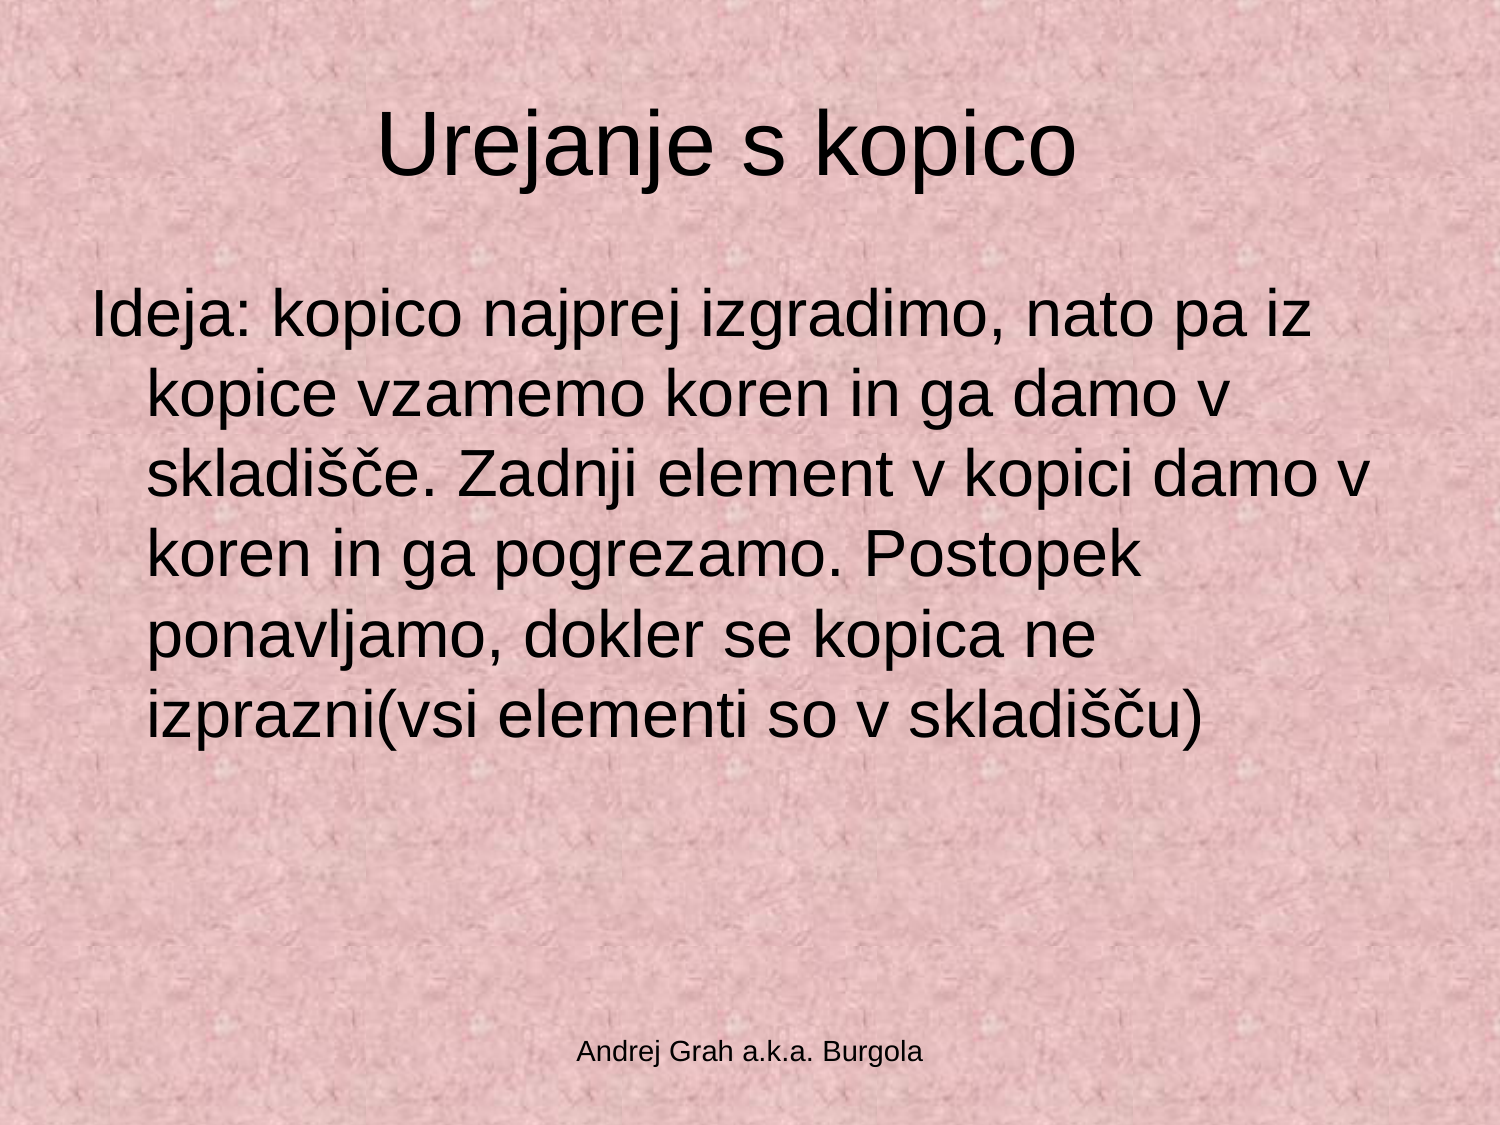

# Urejanje s kopico
Ideja: kopico najprej izgradimo, nato pa iz kopice vzamemo koren in ga damo v skladišče. Zadnji element v kopici damo v koren in ga pogrezamo. Postopek ponavljamo, dokler se kopica ne izprazni(vsi elementi so v skladišču)
Andrej Grah a.k.a. Burgola